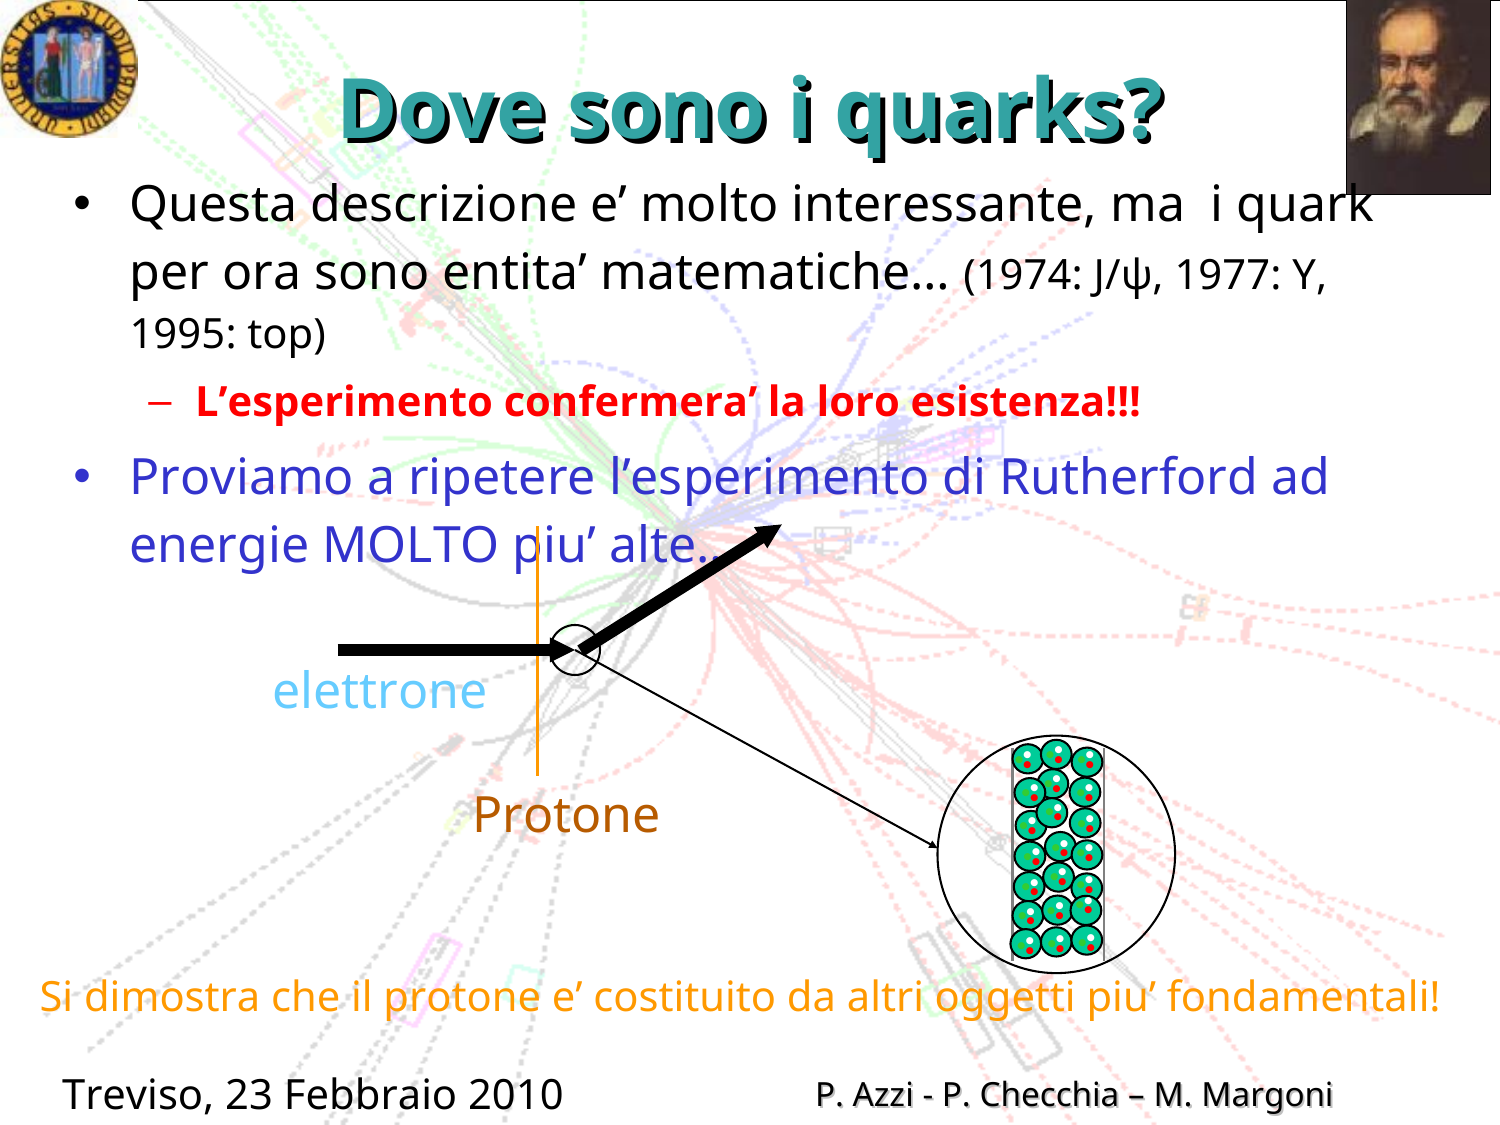

# Dove sono i quarks?
Questa descrizione e’ molto interessante, ma i quark per ora sono entita’ matematiche… (1974: J/ψ, 1977: Υ, 1995: top)
L’esperimento confermera’ la loro esistenza!!!
Proviamo a ripetere l’esperimento di Rutherford ad energie MOLTO piu’ alte…
elettrone































































Protone
Si dimostra che il protone e’ costituito da altri oggetti piu’ fondamentali!